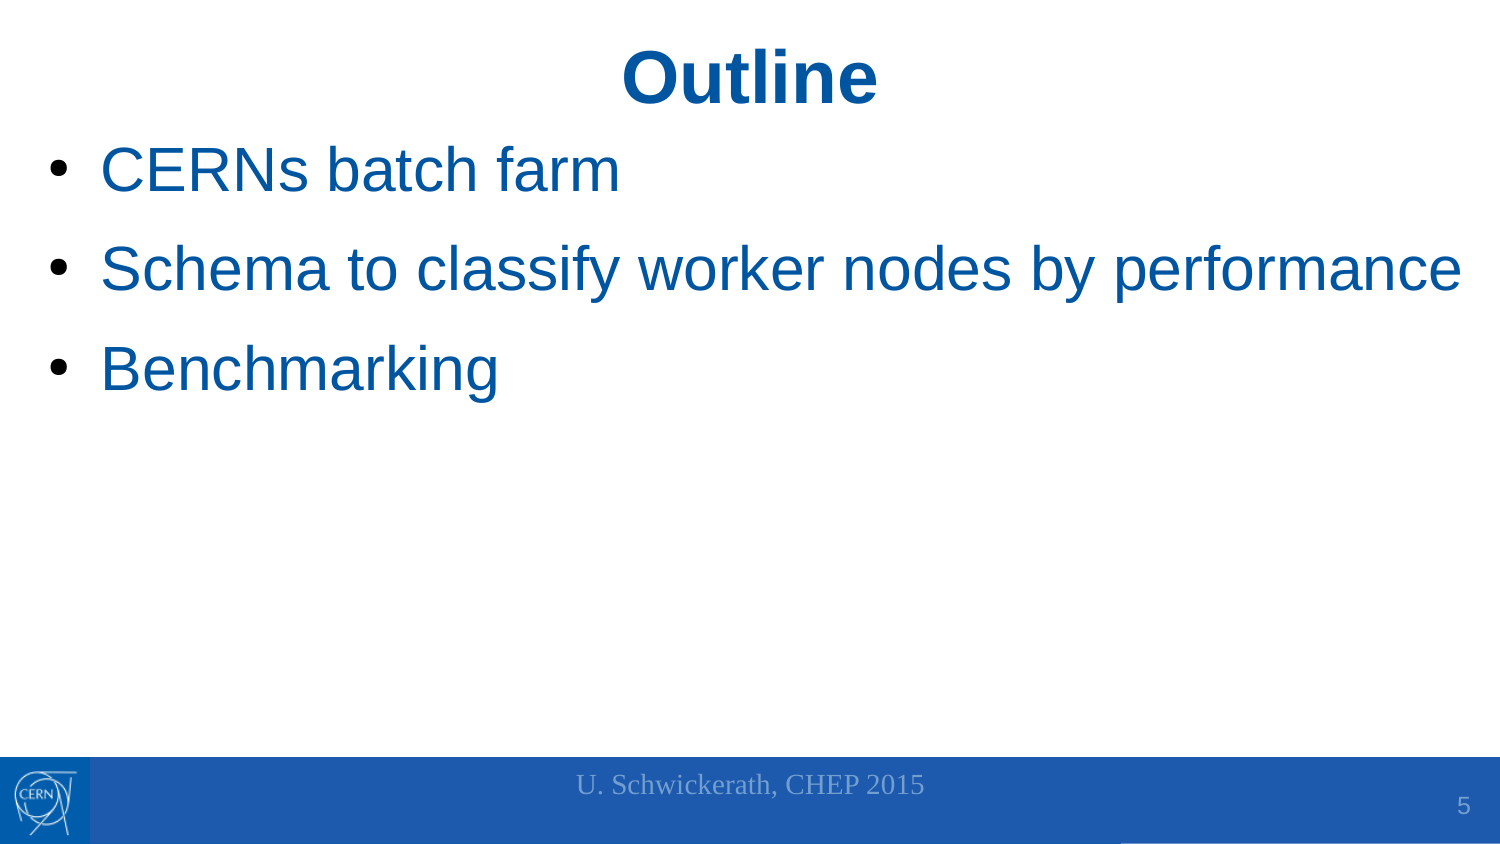

# Outline
CERNs batch farm
Schema to classify worker nodes by performance
Benchmarking
U. Schwickerath, CHEP 2015
5